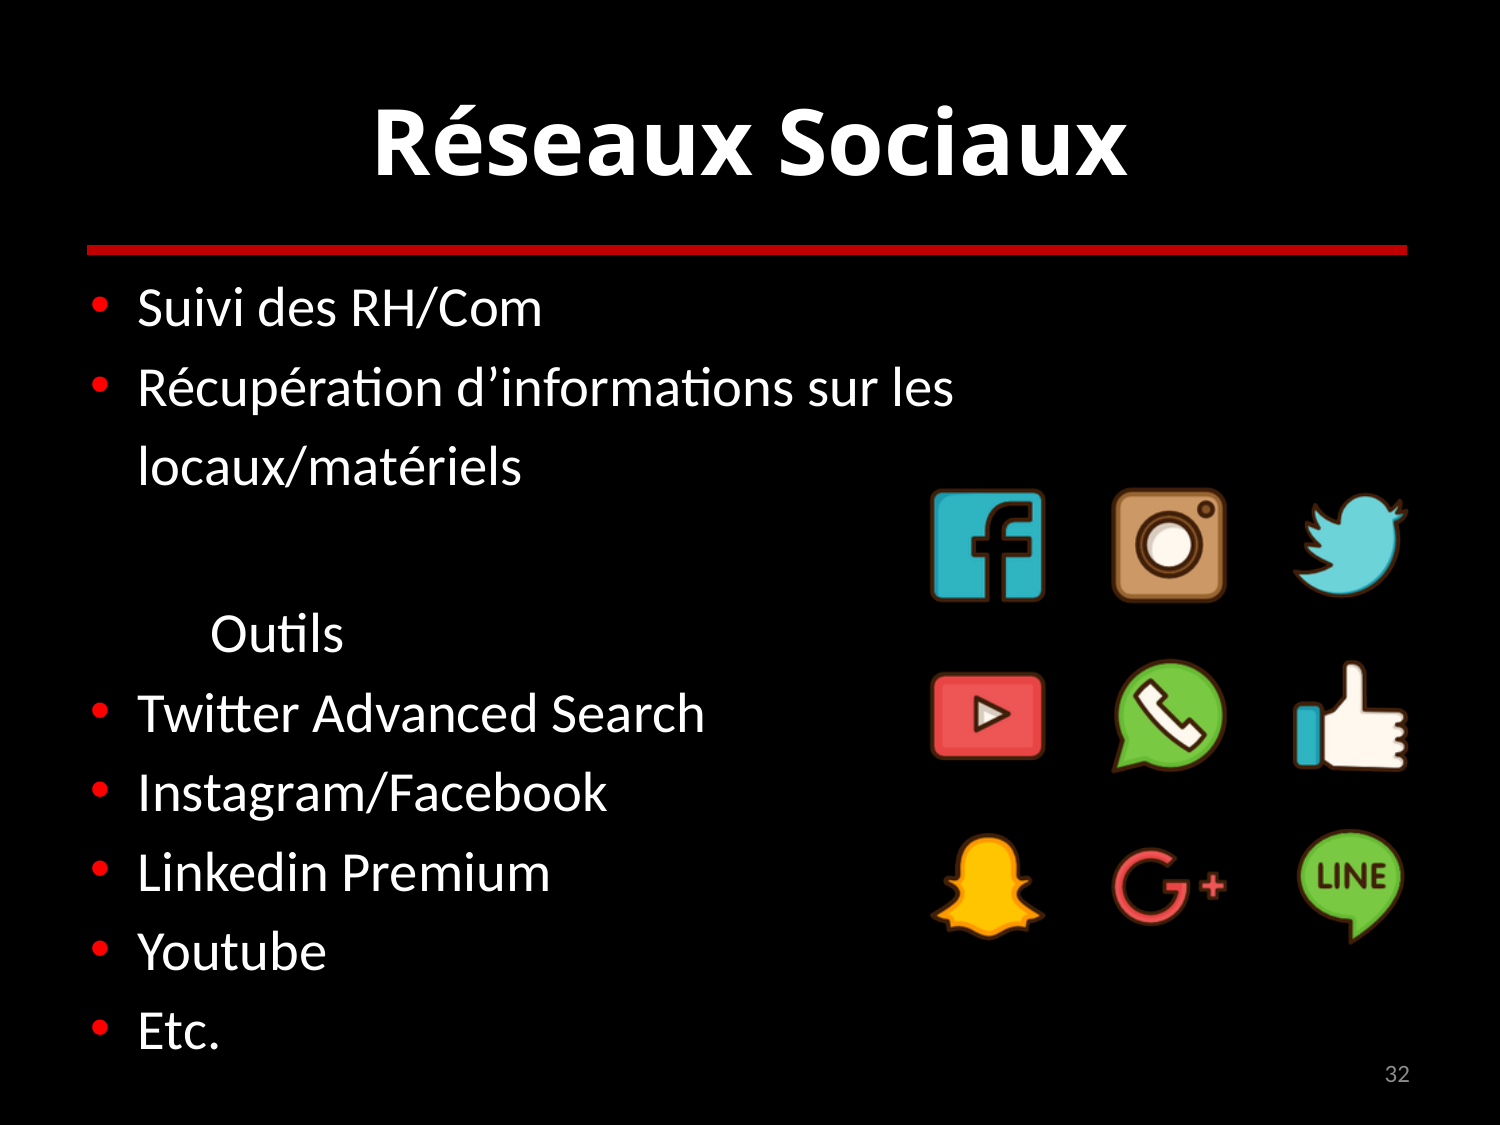

# Réseaux Sociaux
Suivi des RH/Com
Récupération d’informations sur les
locaux/matériels
Outils
Twitter Advanced Search
Instagram/Facebook
Linkedin Premium
Youtube
Etc.